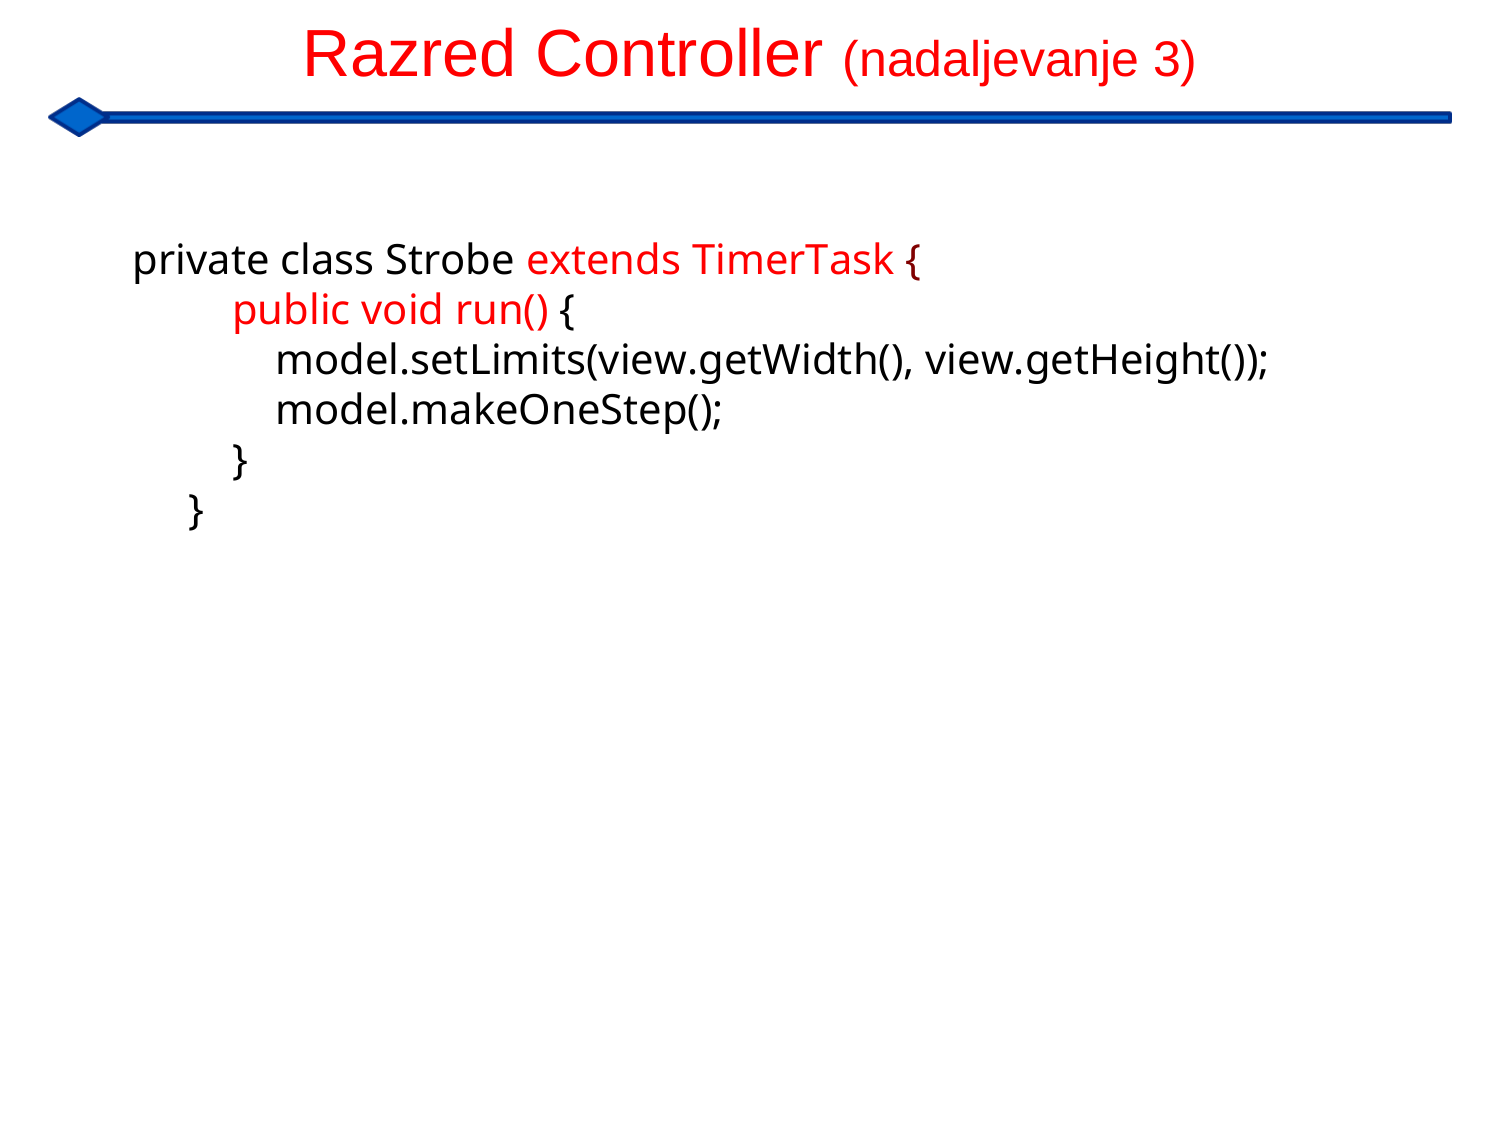

# Razred Controller (nadaljevanje 3)
 private class Strobe extends TimerTask {
 public void run() {
 model.setLimits(view.getWidth(), view.getHeight());
 model.makeOneStep();
 }
 }